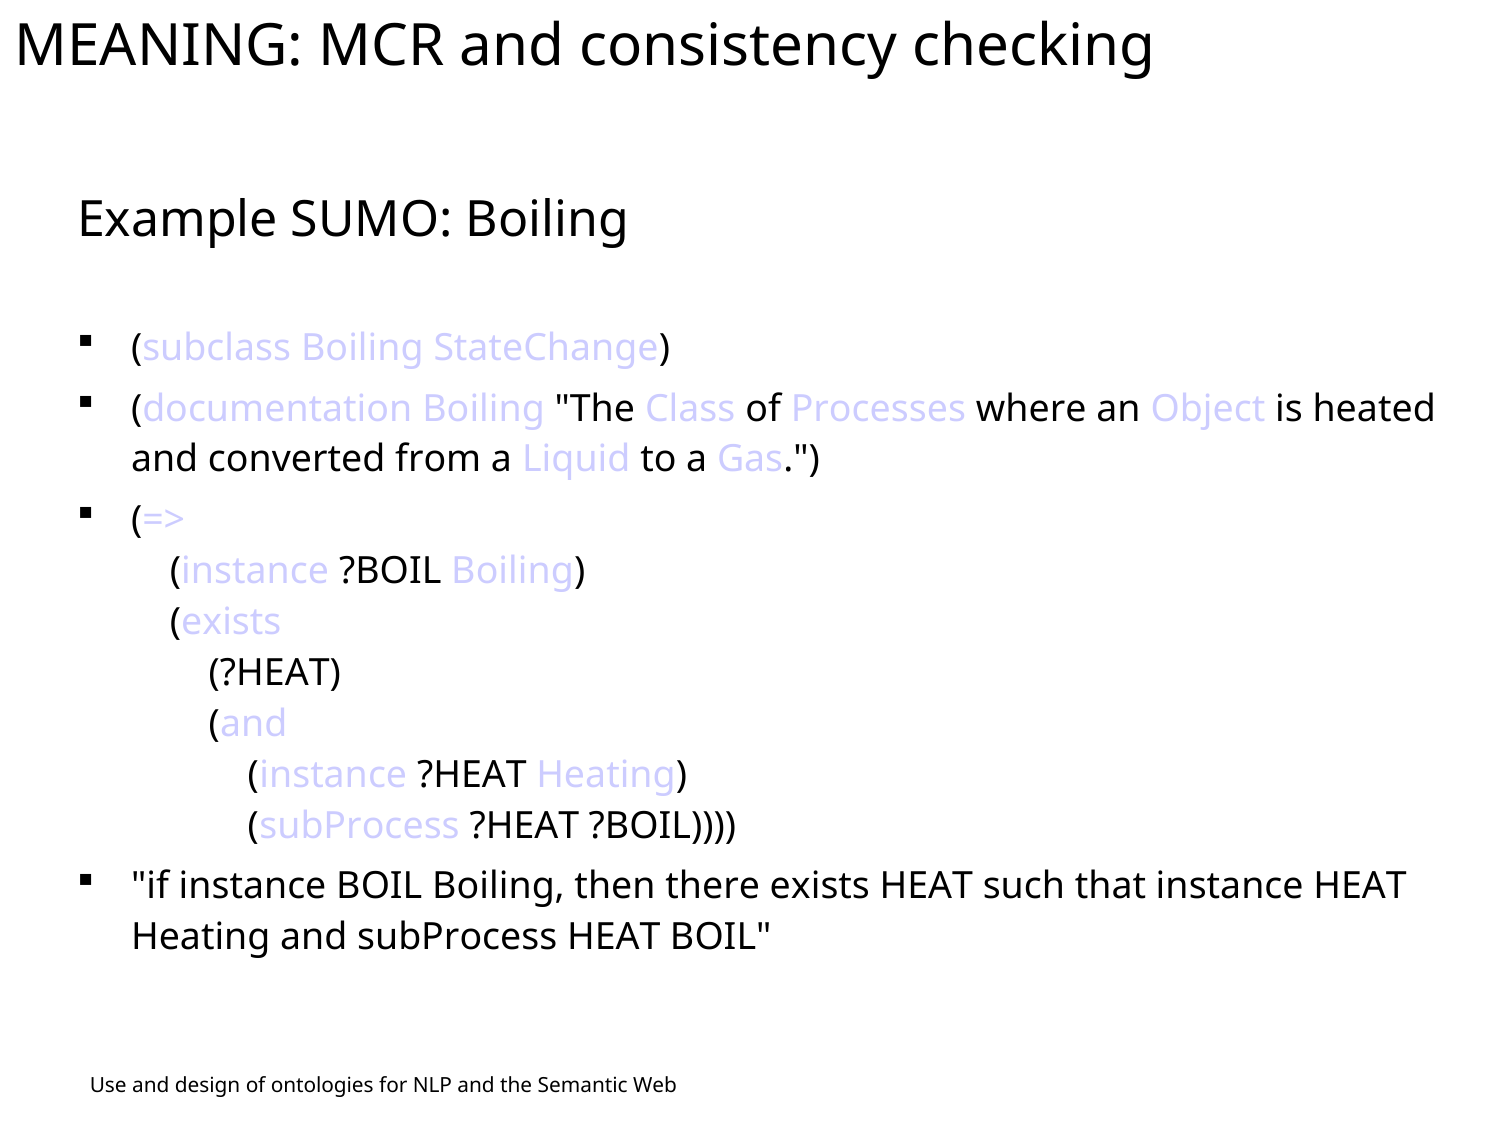

MEANING: MCR and consistency checking
# Example SUMO: Boiling
(subclass Boiling StateChange)
(documentation Boiling "The Class of Processes where an Object is heated and converted from a Liquid to a Gas.")
(=>
    (instance ?BOIL Boiling)
    (exists
        (?HEAT)
        (and
            (instance ?HEAT Heating)
            (subProcess ?HEAT ?BOIL))))
"if instance BOIL Boiling, then there exists HEAT such that instance HEAT Heating and subProcess HEAT BOIL"
Use and design of ontologies for NLP and the Semantic Web